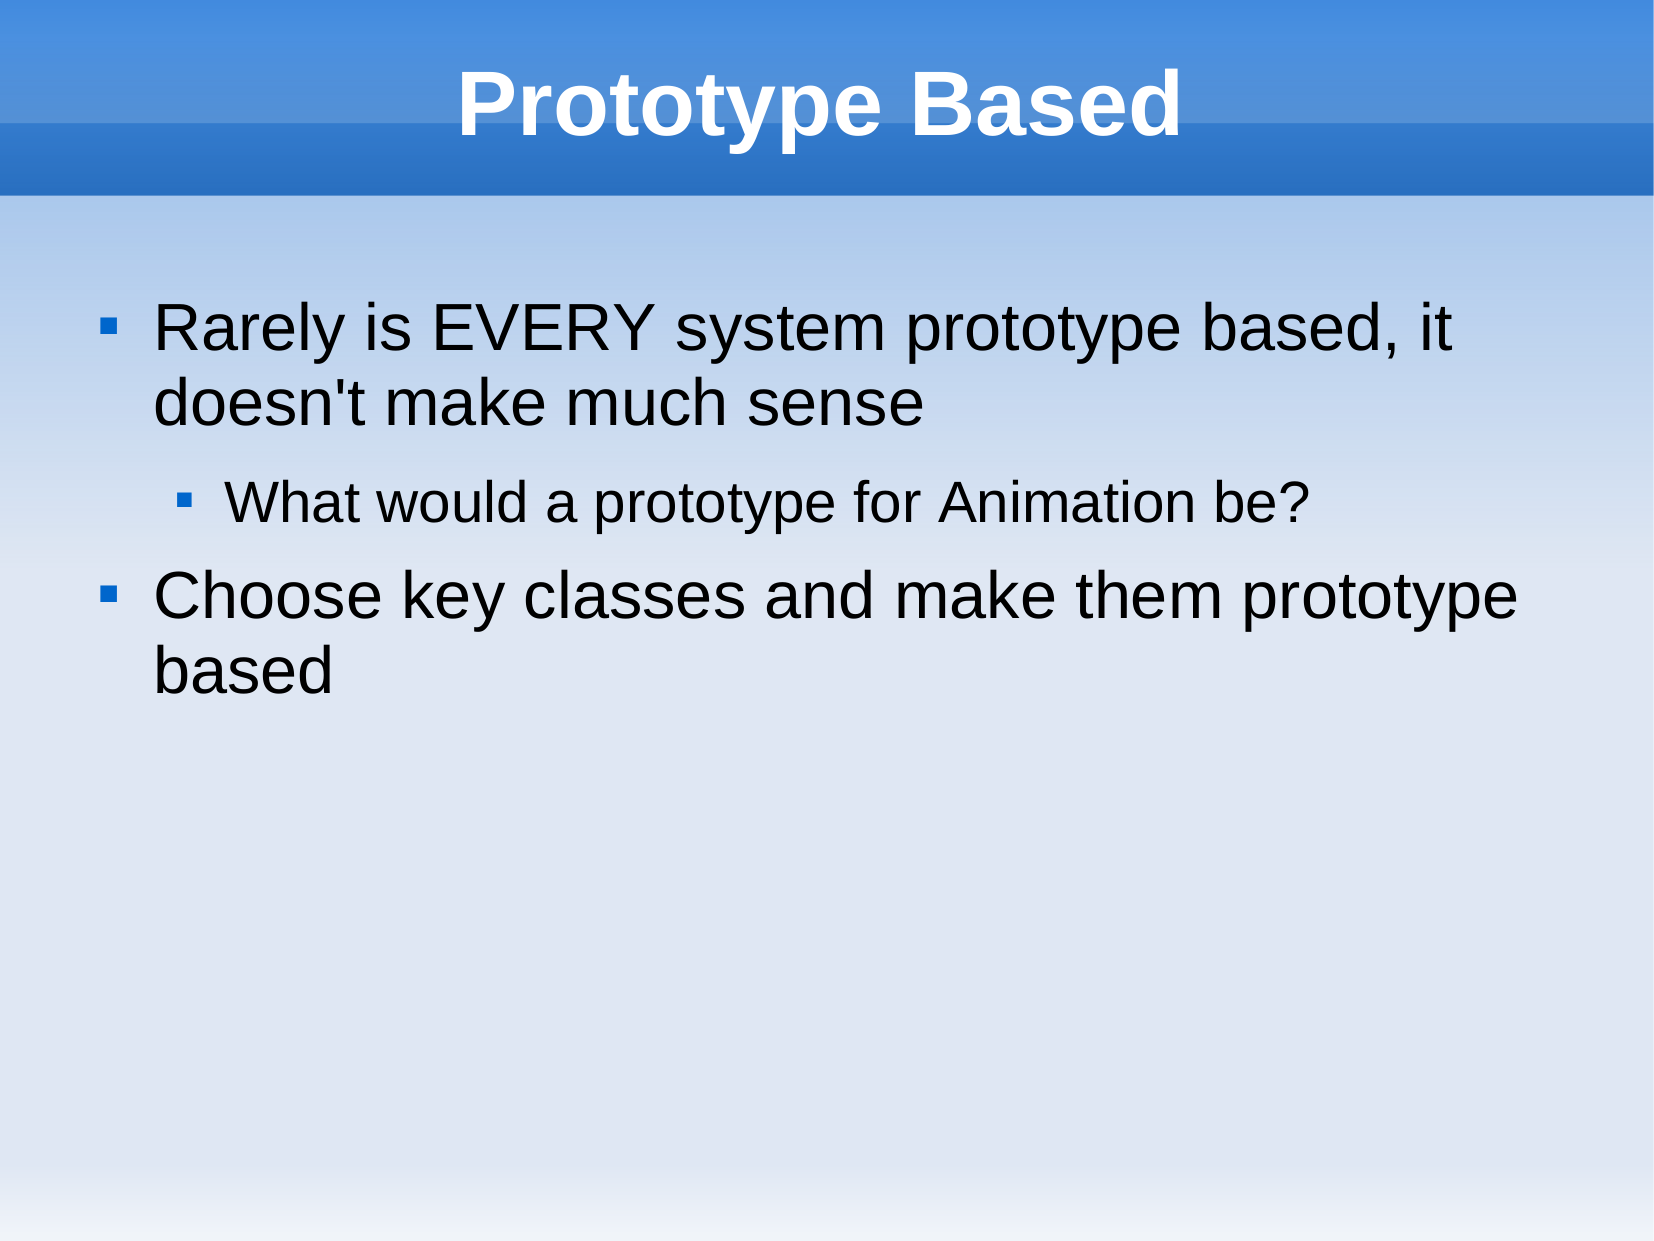

# Prototype Based
Rarely is EVERY system prototype based, it doesn't make much sense
What would a prototype for Animation be?
Choose key classes and make them prototype based